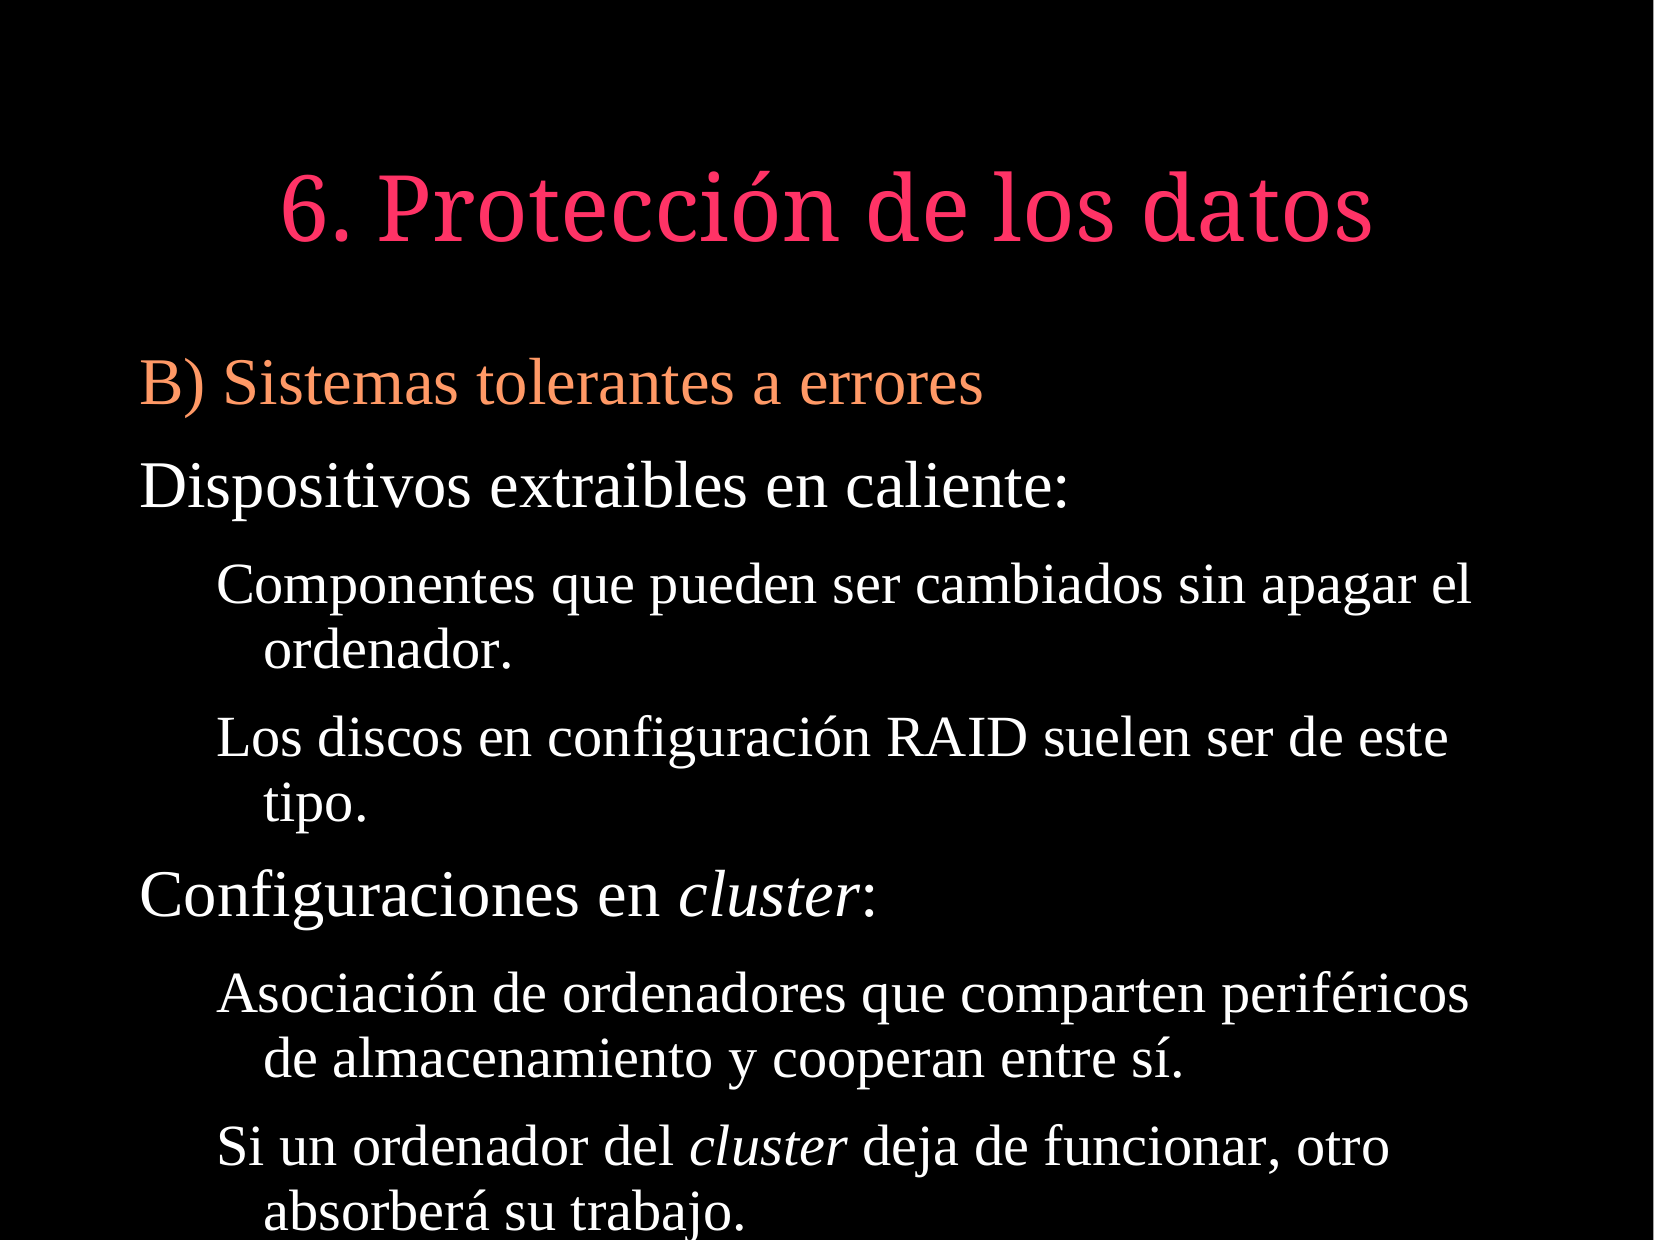

# 6. Protección de los datos
B) Sistemas tolerantes a errores
Dispositivos extraibles en caliente:
Componentes que pueden ser cambiados sin apagar el ordenador.
Los discos en configuración RAID suelen ser de este tipo.
Configuraciones en cluster:
Asociación de ordenadores que comparten periféricos de almacenamiento y cooperan entre sí.
Si un ordenador del cluster deja de funcionar, otro absorberá su trabajo.